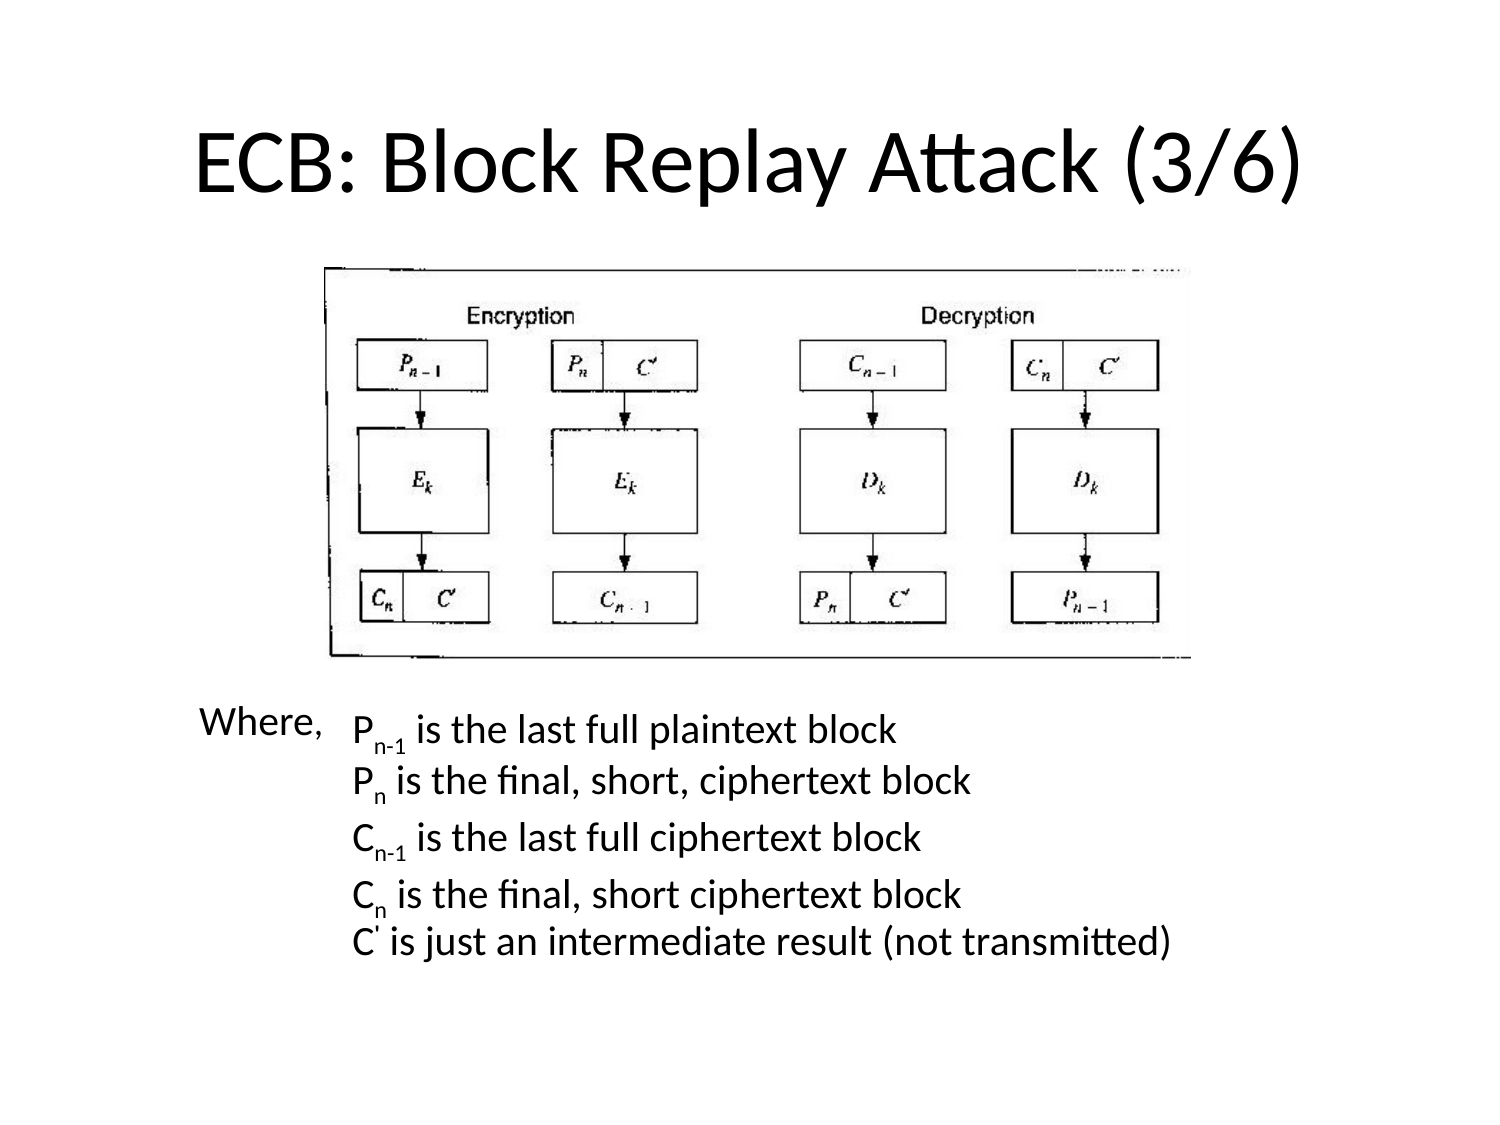

ECB: Block Replay Attack (3/6)
Where,
Pn-1 is the last full plaintext block
Pn is the final, short, ciphertext block
Cn-1 is the last full ciphertext block
Cn is the final, short ciphertext block
C' is just an intermediate result (not transmitted)